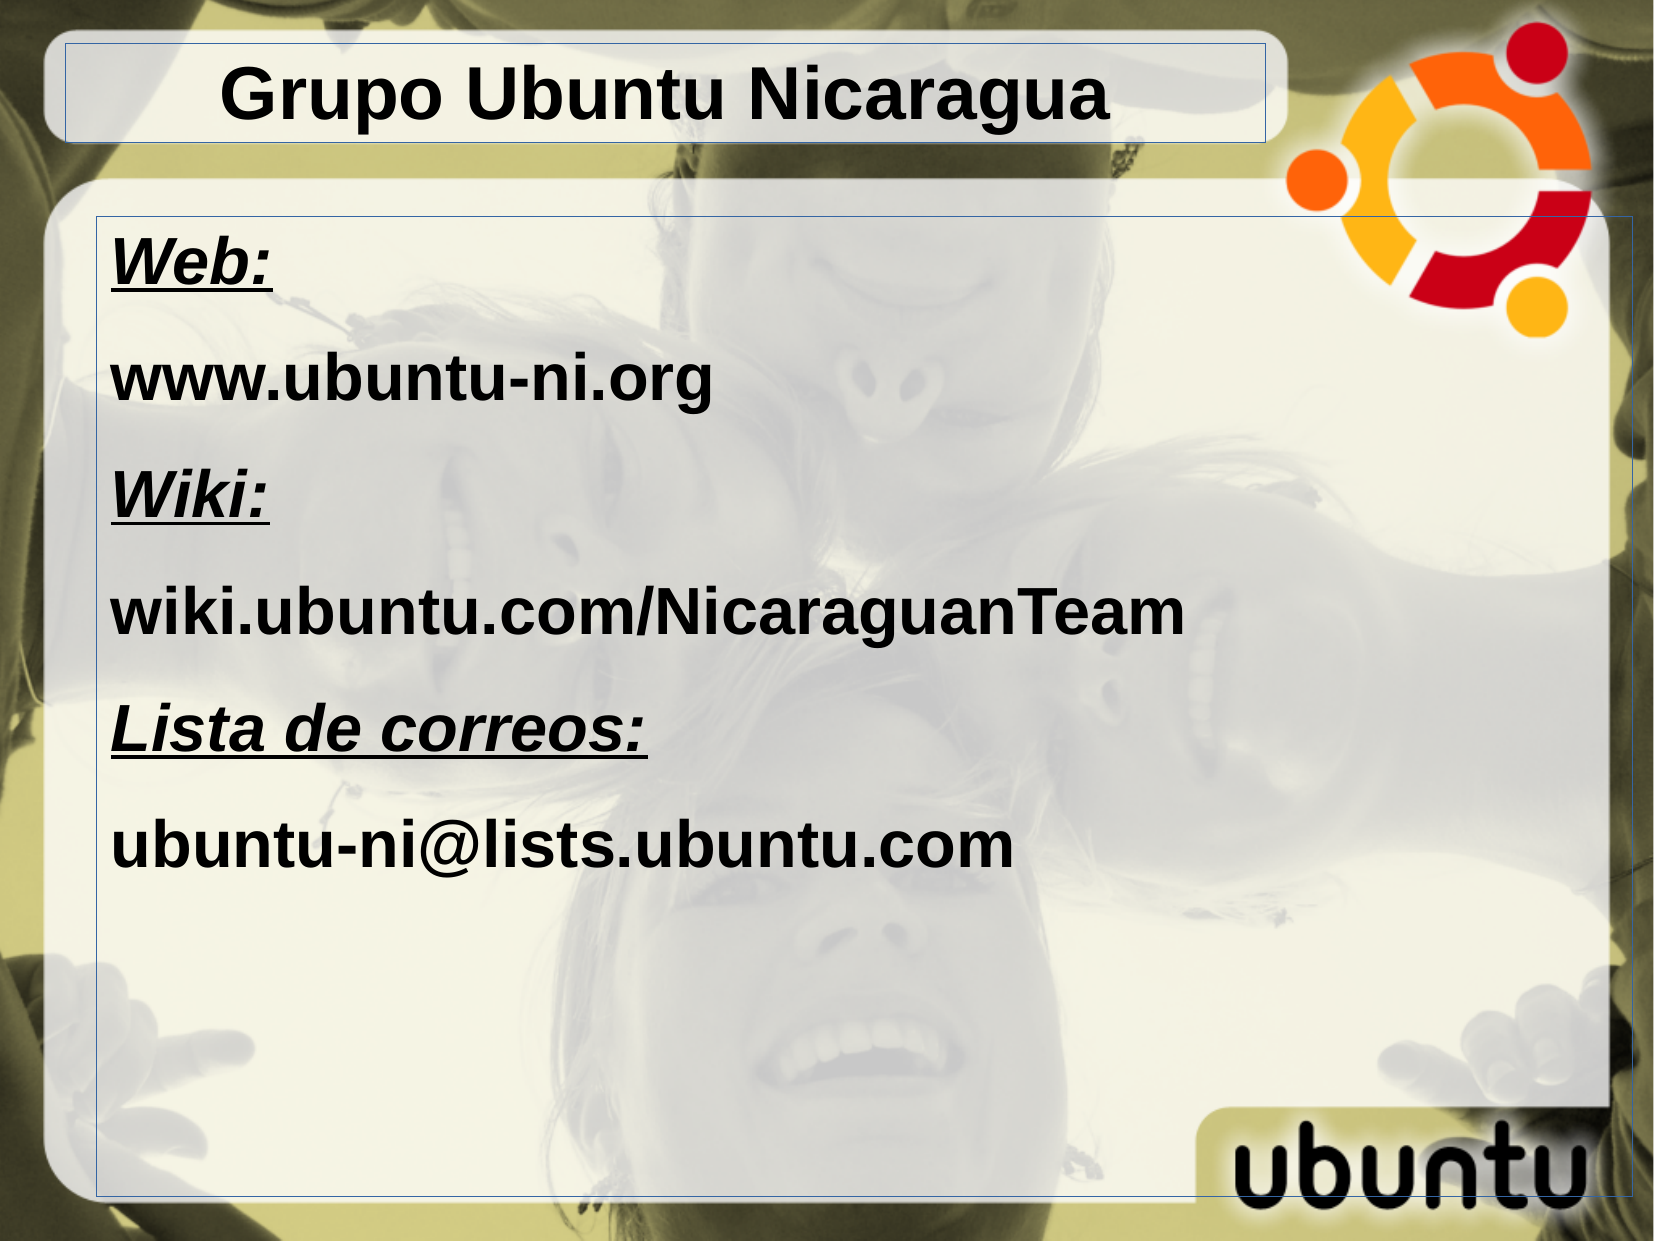

Grupo Ubuntu Nicaragua
Web:
www.ubuntu-ni.org
Wiki:
wiki.ubuntu.com/NicaraguanTeam
Lista de correos:
ubuntu-ni@lists.ubuntu.com